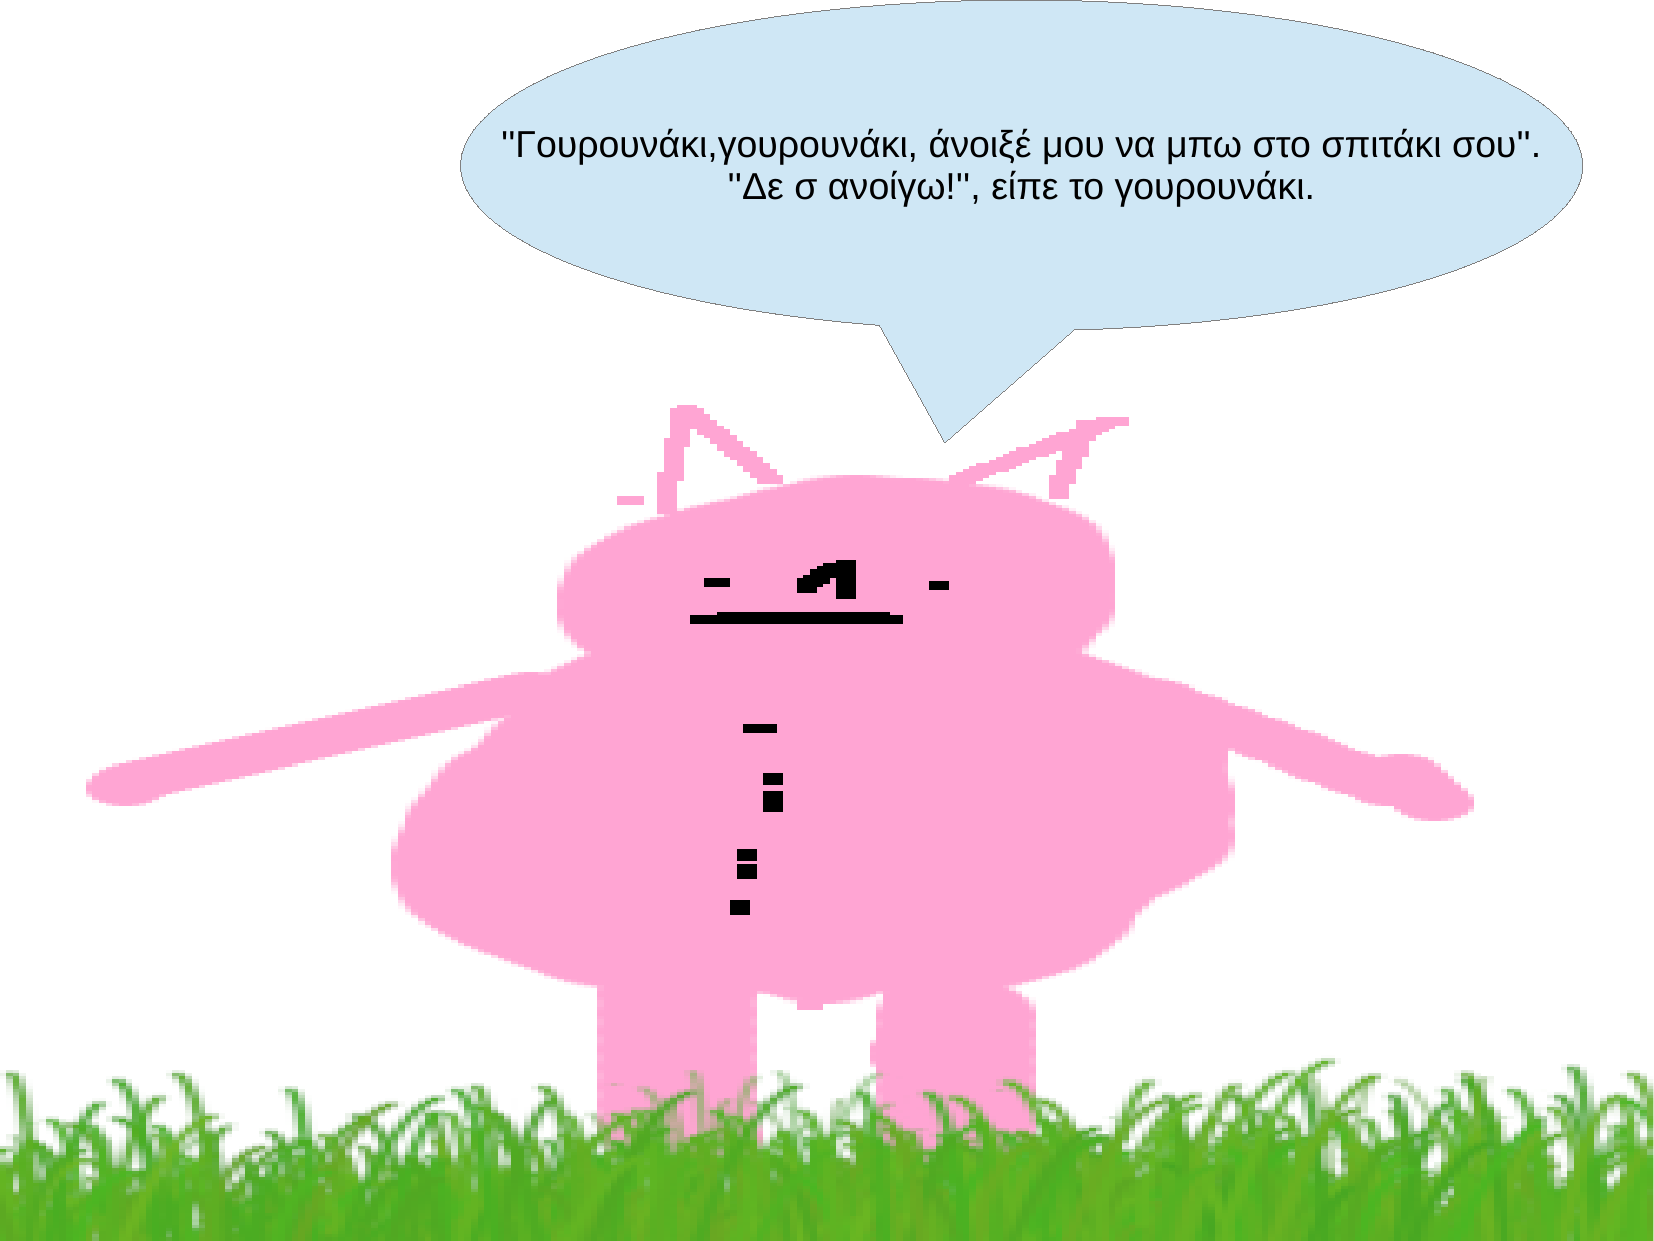

''Γουρουνάκι,γουρουνάκι, άνοιξέ μου να μπω στο σπιτάκι σου''.
''Δε σ ανοίγω!'', είπε το γουρουνάκι.
#